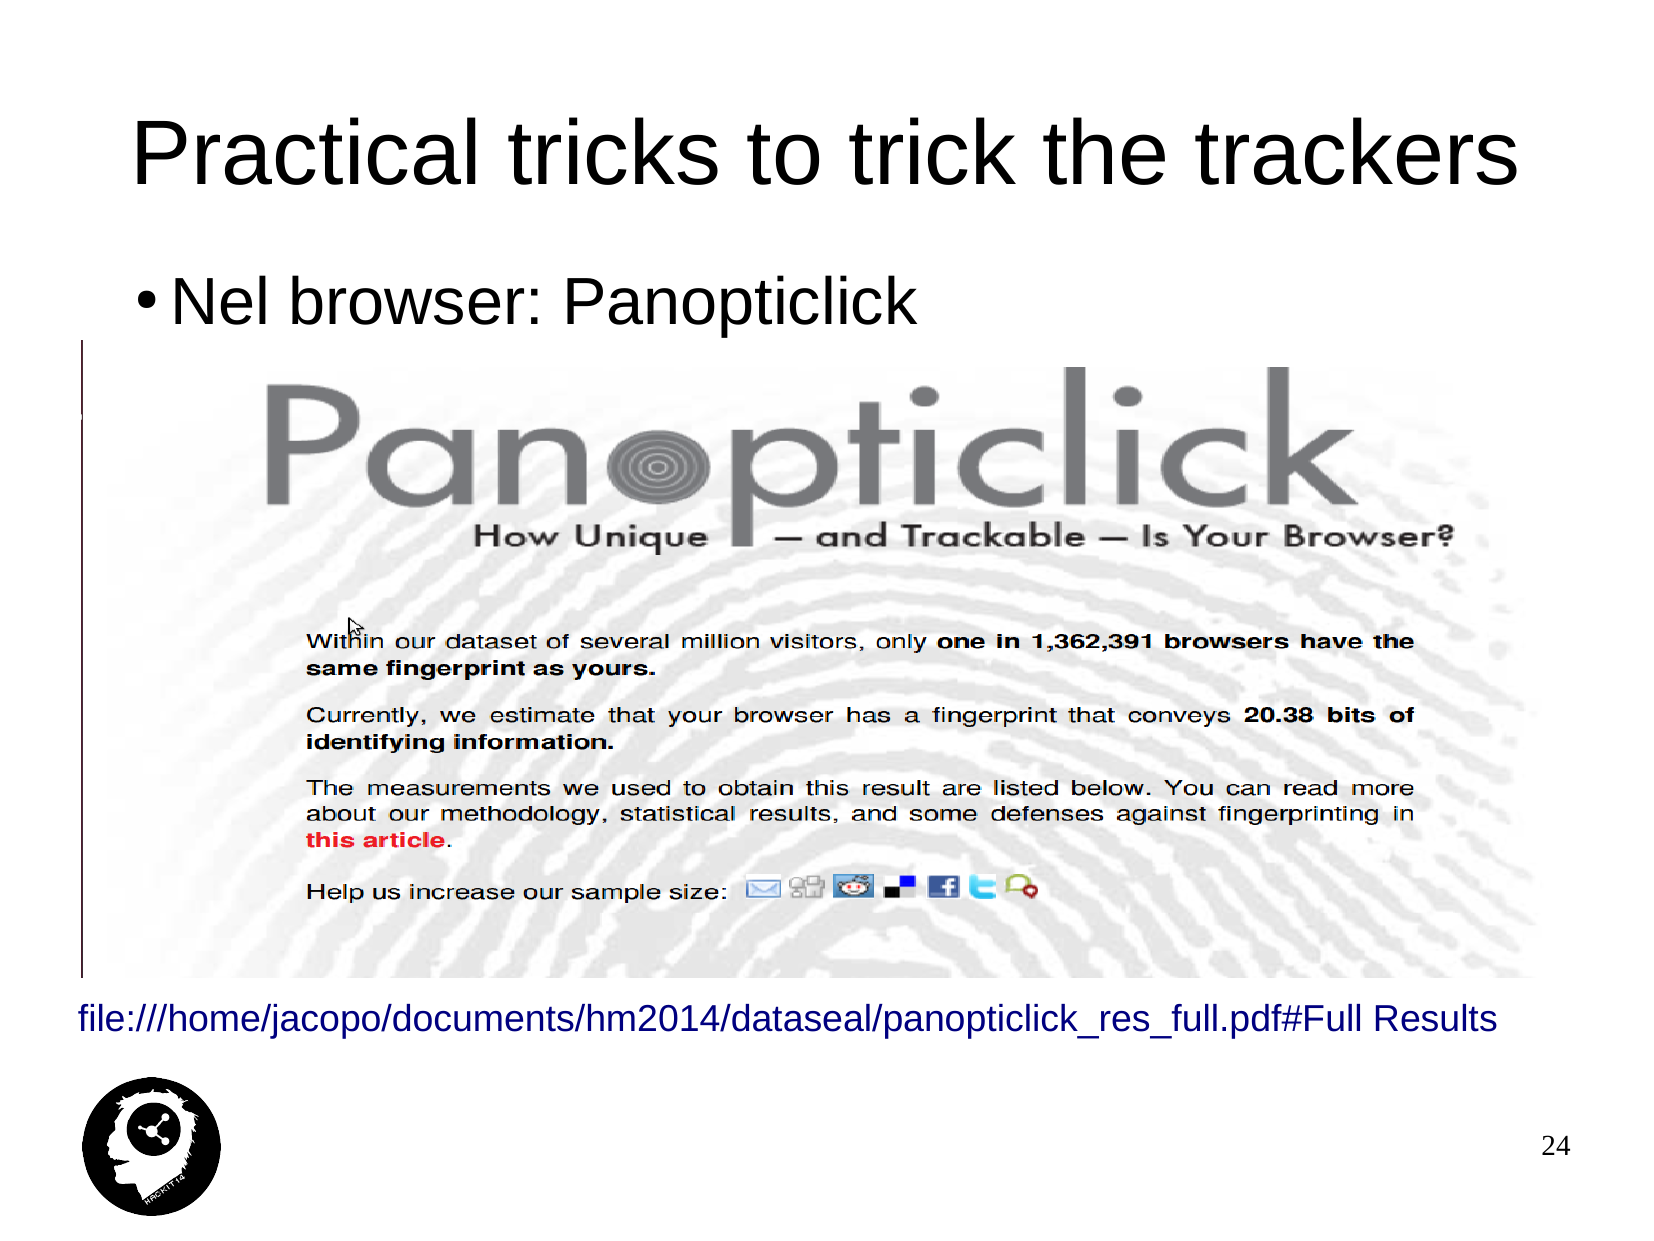

# Practical tricks to trick the trackers
Nel browser: Panopticlick
file:///home/jacopo/documents/hm2014/dataseal/panopticlick_res_full.pdf#Full Results
24